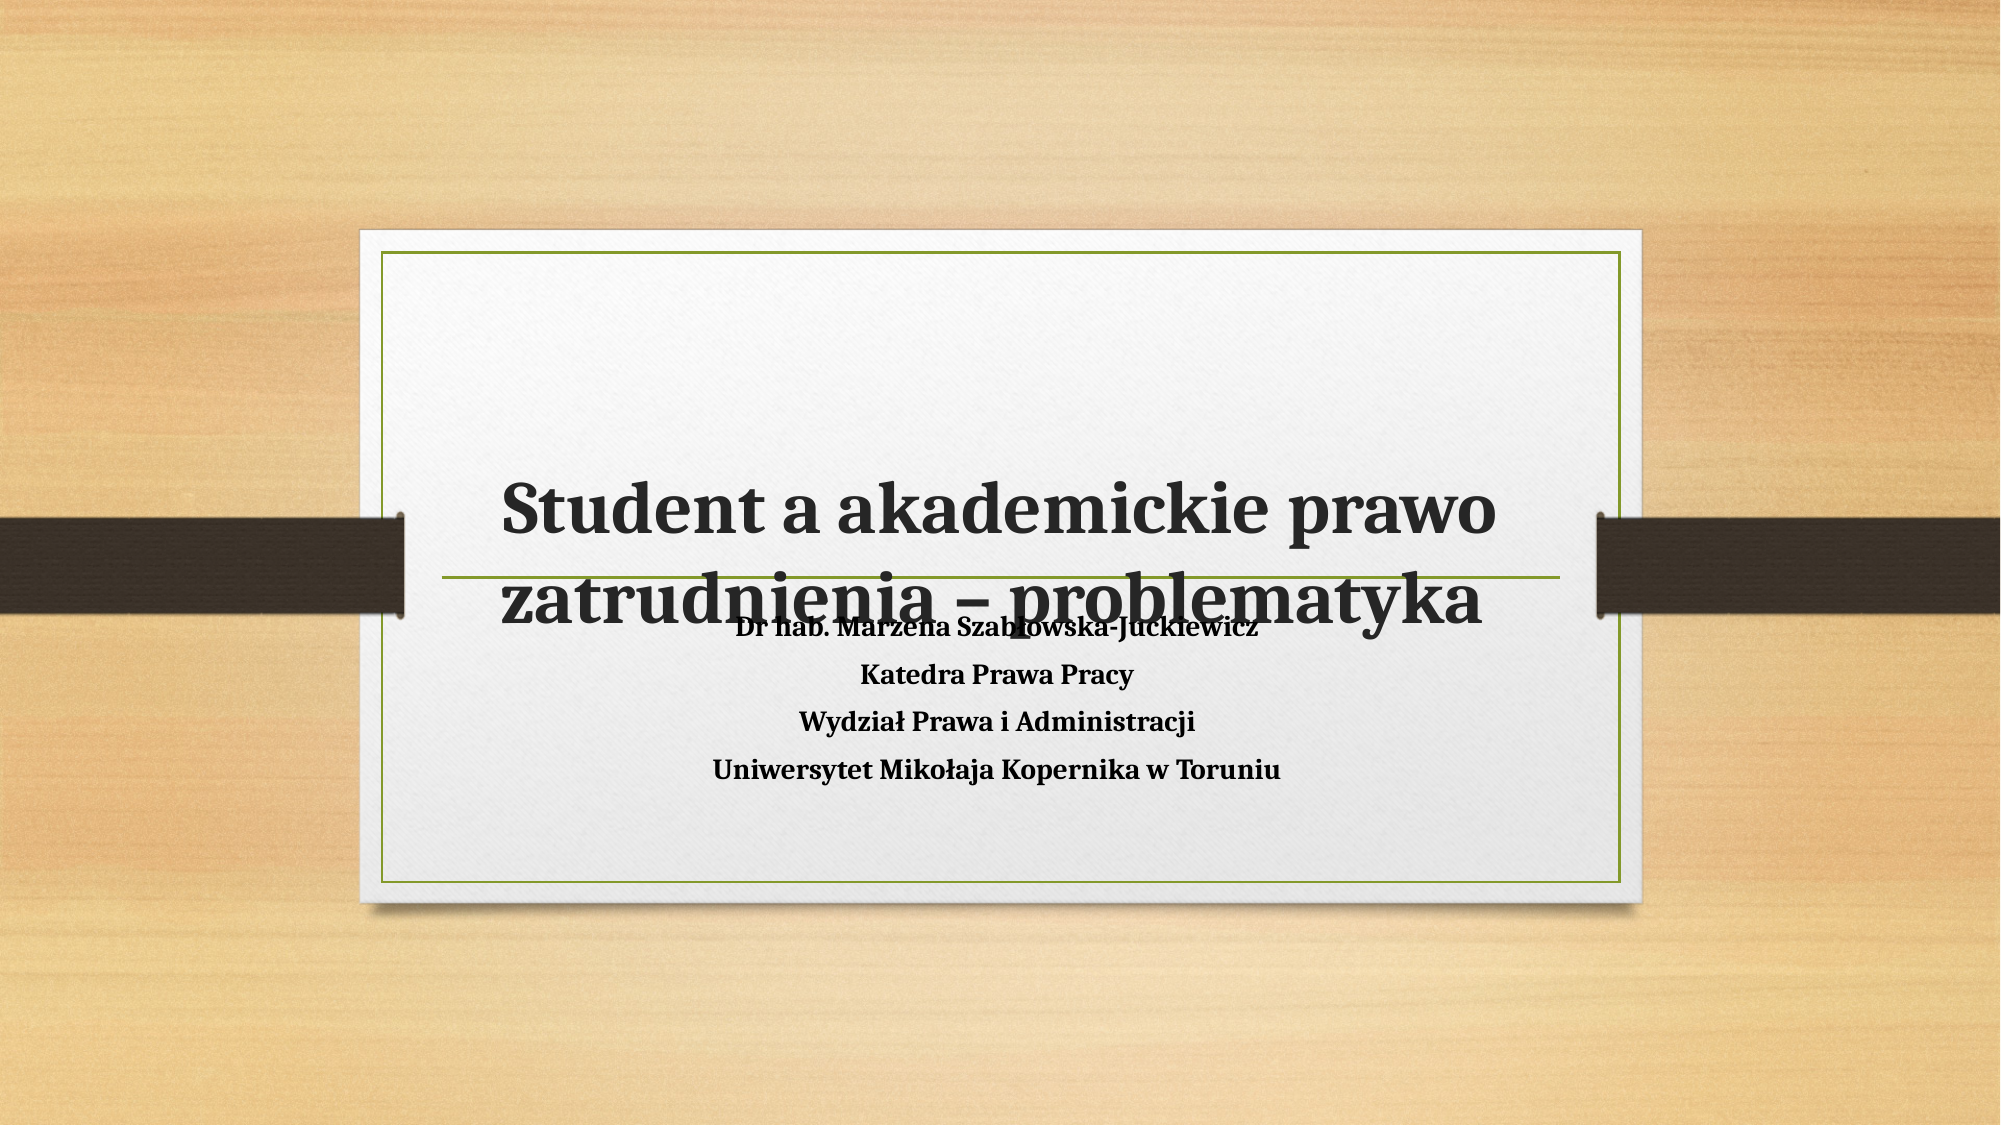

# Student a akademickie prawo zatrudnienia – problematyka
Dr hab. Marzena Szabłowska-Juckiewicz
Katedra Prawa Pracy
Wydział Prawa i Administracji
Uniwersytet Mikołaja Kopernika w Toruniu